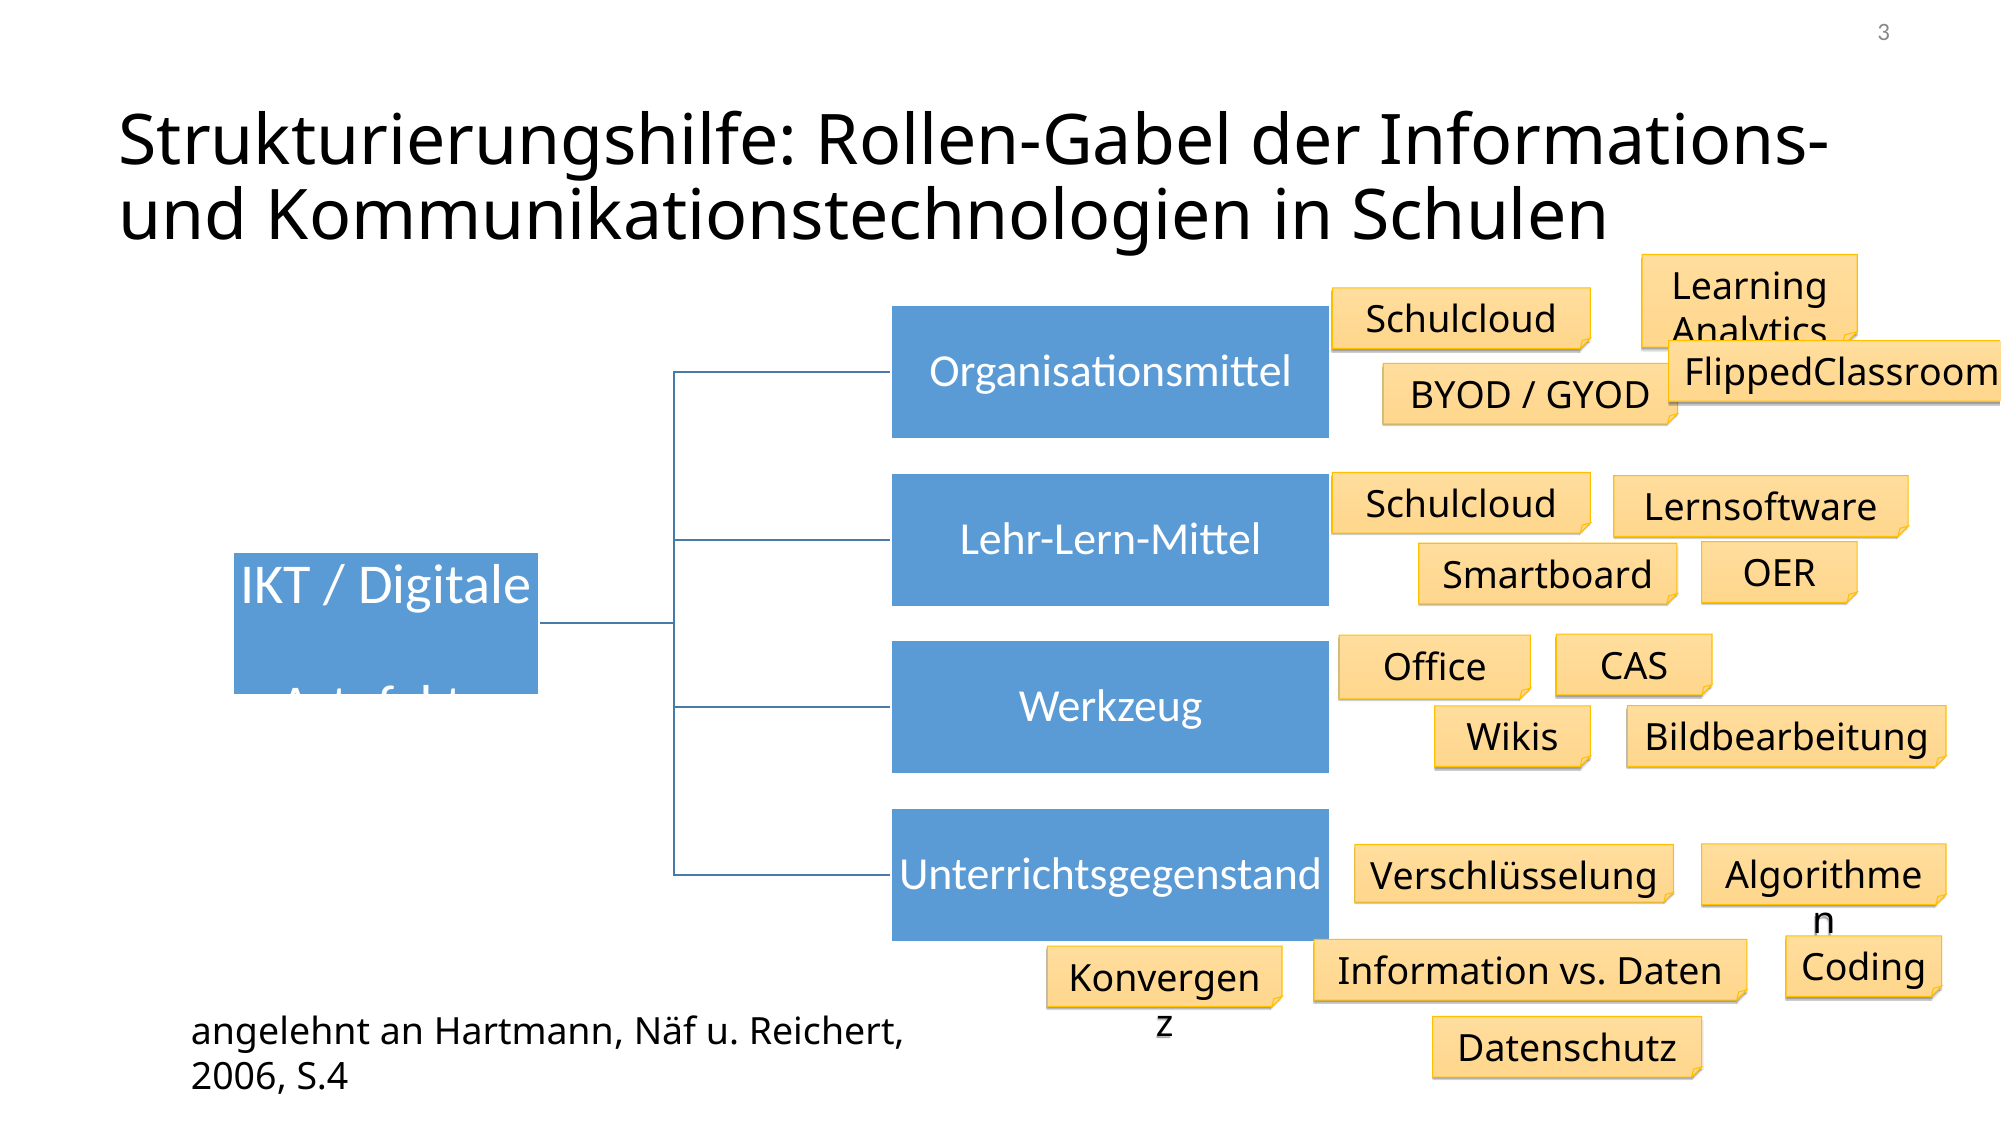

3
# Strukturierungshilfe: Rollen-Gabel der Informations- und Kommunikationstechnologien in Schulen
Learning Analytics
Schulcloud
Organisationsmittel
Lehr-Lern-Mittel
IKT / Digitale
Artefakte
Werkzeug
Unterrichtsgegenstand
FlippedClassroom
BYOD / GYOD
Schulcloud
Lernsoftware
OER
Smartboard
CAS
Office
Bildbearbeitung
Wikis
Algorithmen
Verschlüsselung
Coding
Information vs. Daten
Konvergenz
angelehnt an Hartmann, Näf u. Reichert, 2006, S.4
Datenschutz